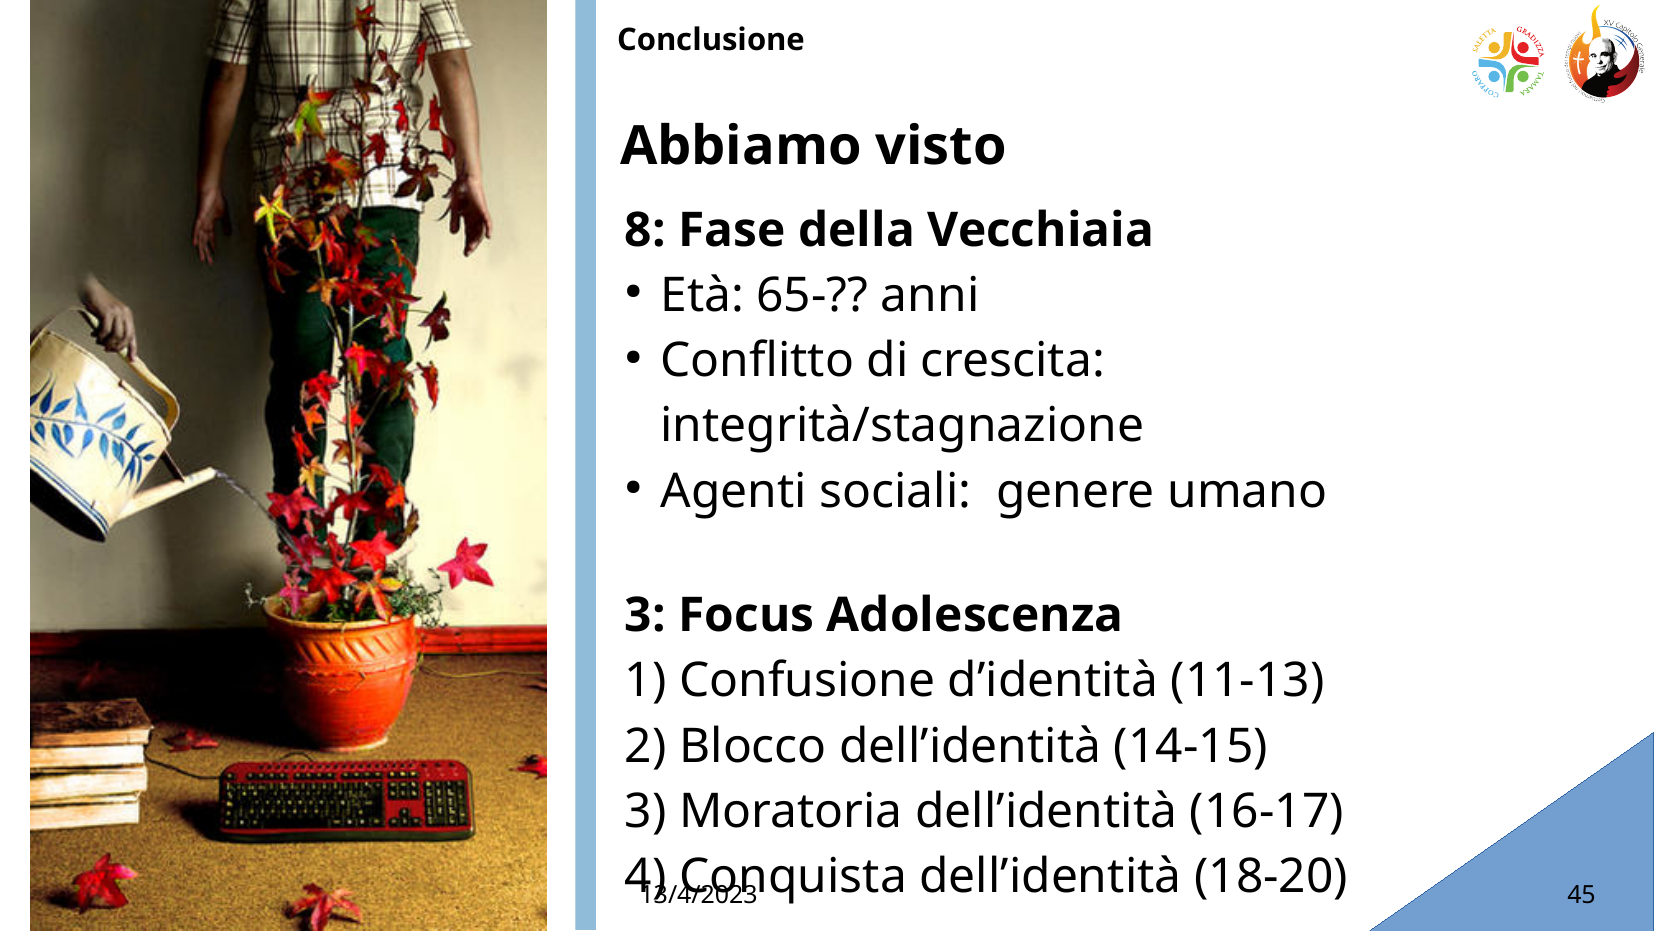

Conclusione
Abbiamo visto
# 8: Fase della Vecchiaia
Età: 65-?? anni
Conflitto di crescita: integrità/stagnazione
Agenti sociali: genere umano
3: Focus Adolescenza
 Confusione d’identità (11-13)
 Blocco dell’identità (14-15)
 Moratoria dell’identità (16-17)
 Conquista dell’identità (18-20)